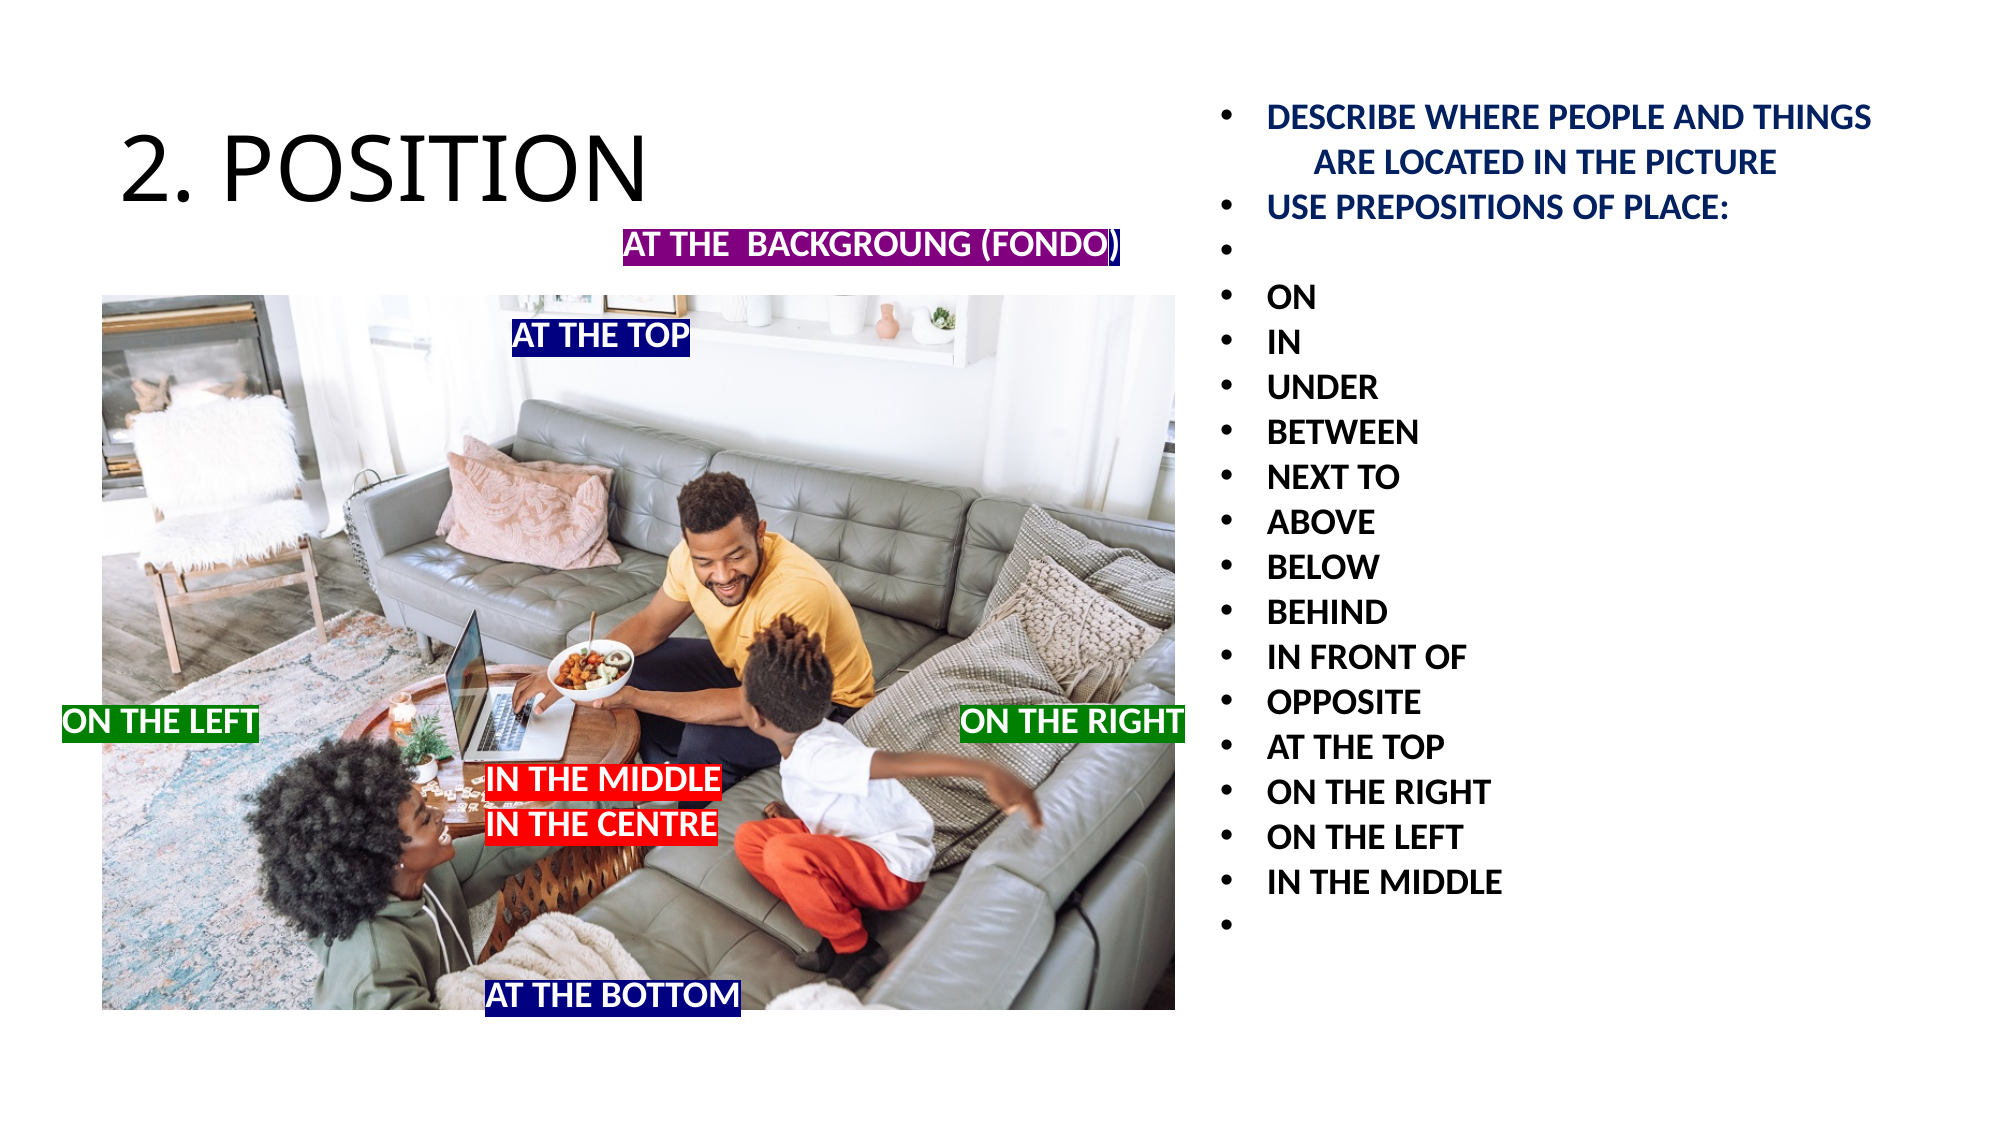

# 2. POSITION
DESCRIBE WHERE PEOPLE AND THINGS ARE LOCATED IN THE PICTURE
USE PREPOSITIONS OF PLACE:
ON
IN
UNDER
BETWEEN
NEXT TO
ABOVE
BELOW
BEHIND
IN FRONT OF
OPPOSITE
AT THE TOP
ON THE RIGHT
ON THE LEFT
IN THE MIDDLE
AT THE BACKGROUNG (FONDO)
AT THE TOP
ON THE LEFT
ON THE RIGHT
IN THE MIDDLE
IN THE CENTRE
AT THE BOTTOM